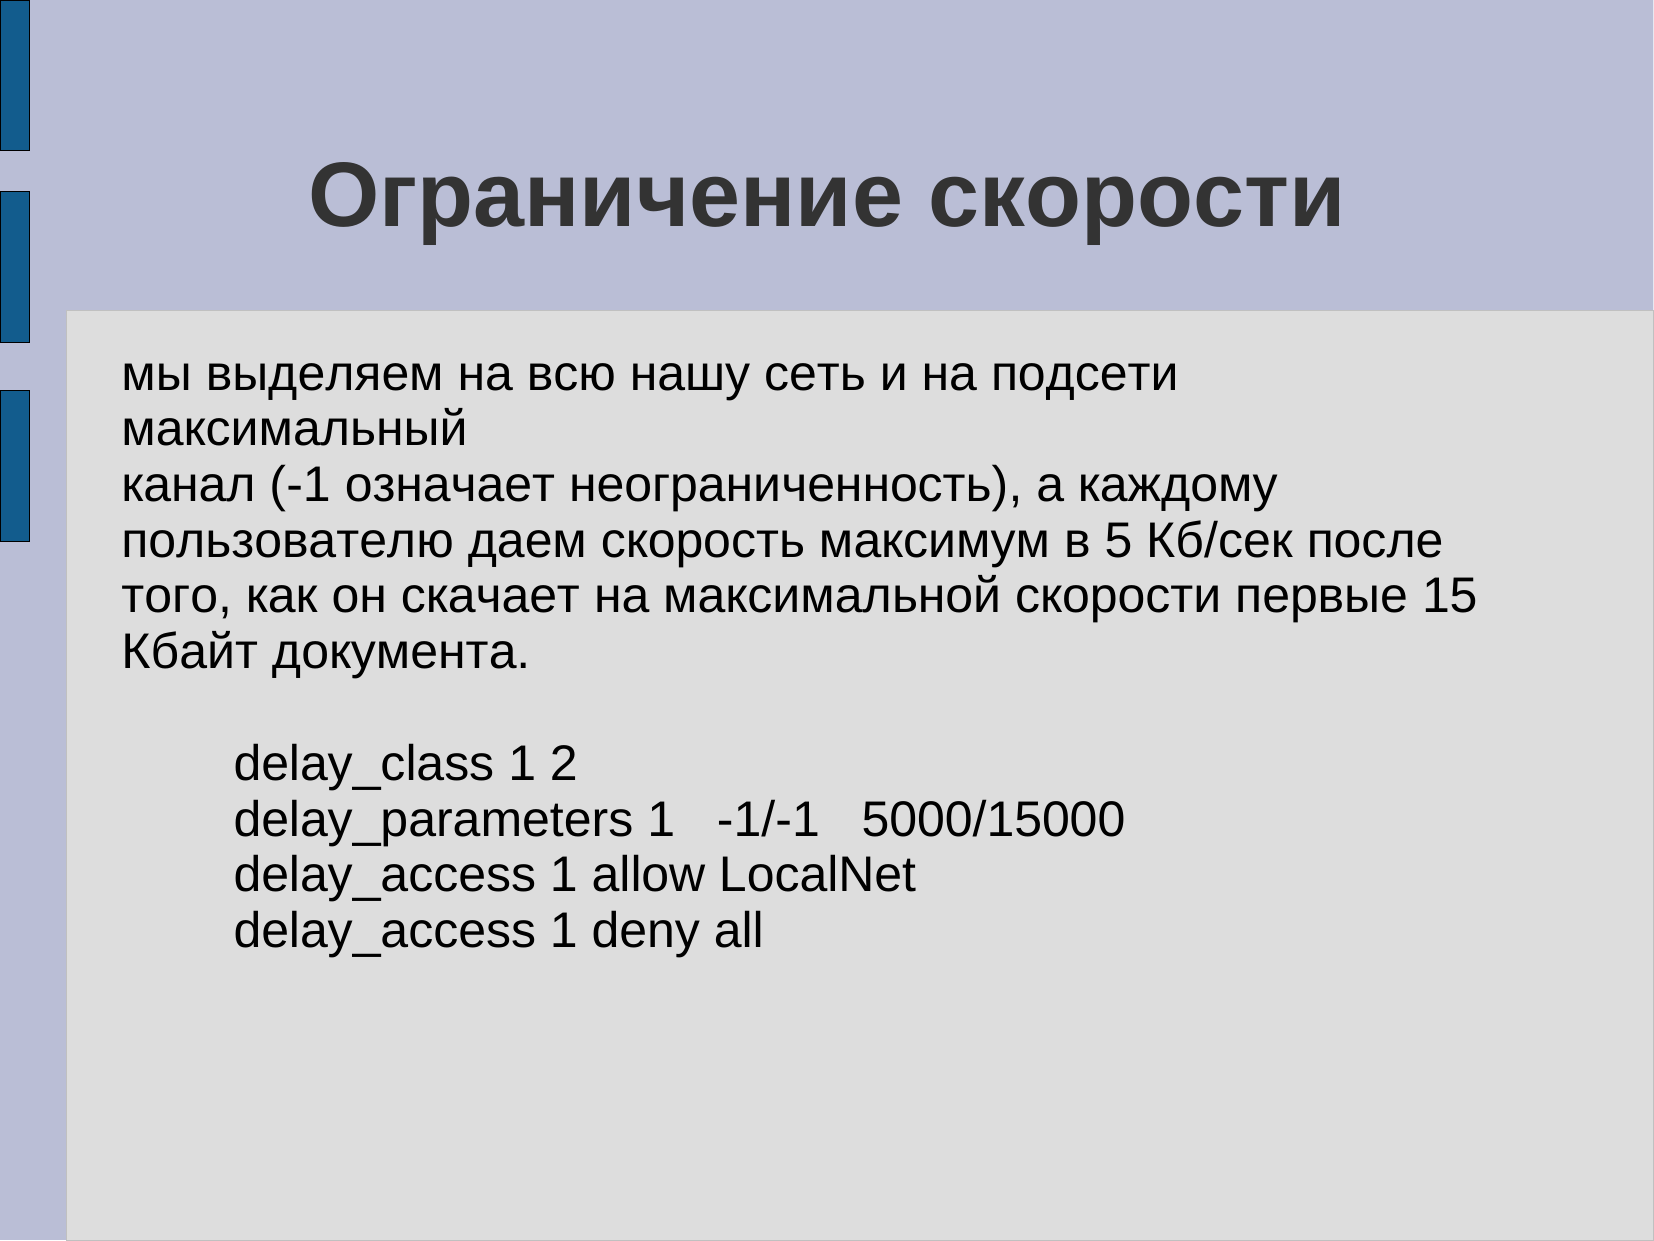

# Ограничение скорости
мы выделяем на всю нашу сеть и на подсети максимальный
канал (-1 означает неограниченность), а каждому пользователю даем скорость максимум в 5 Кб/сек после того, как он скачает на максимальной скорости первые 15 Кбайт документа.
 delay_class 1 2
 delay_parameters 1 -1/-1 5000/15000
 delay_access 1 allow LocalNet
 delay_access 1 deny all